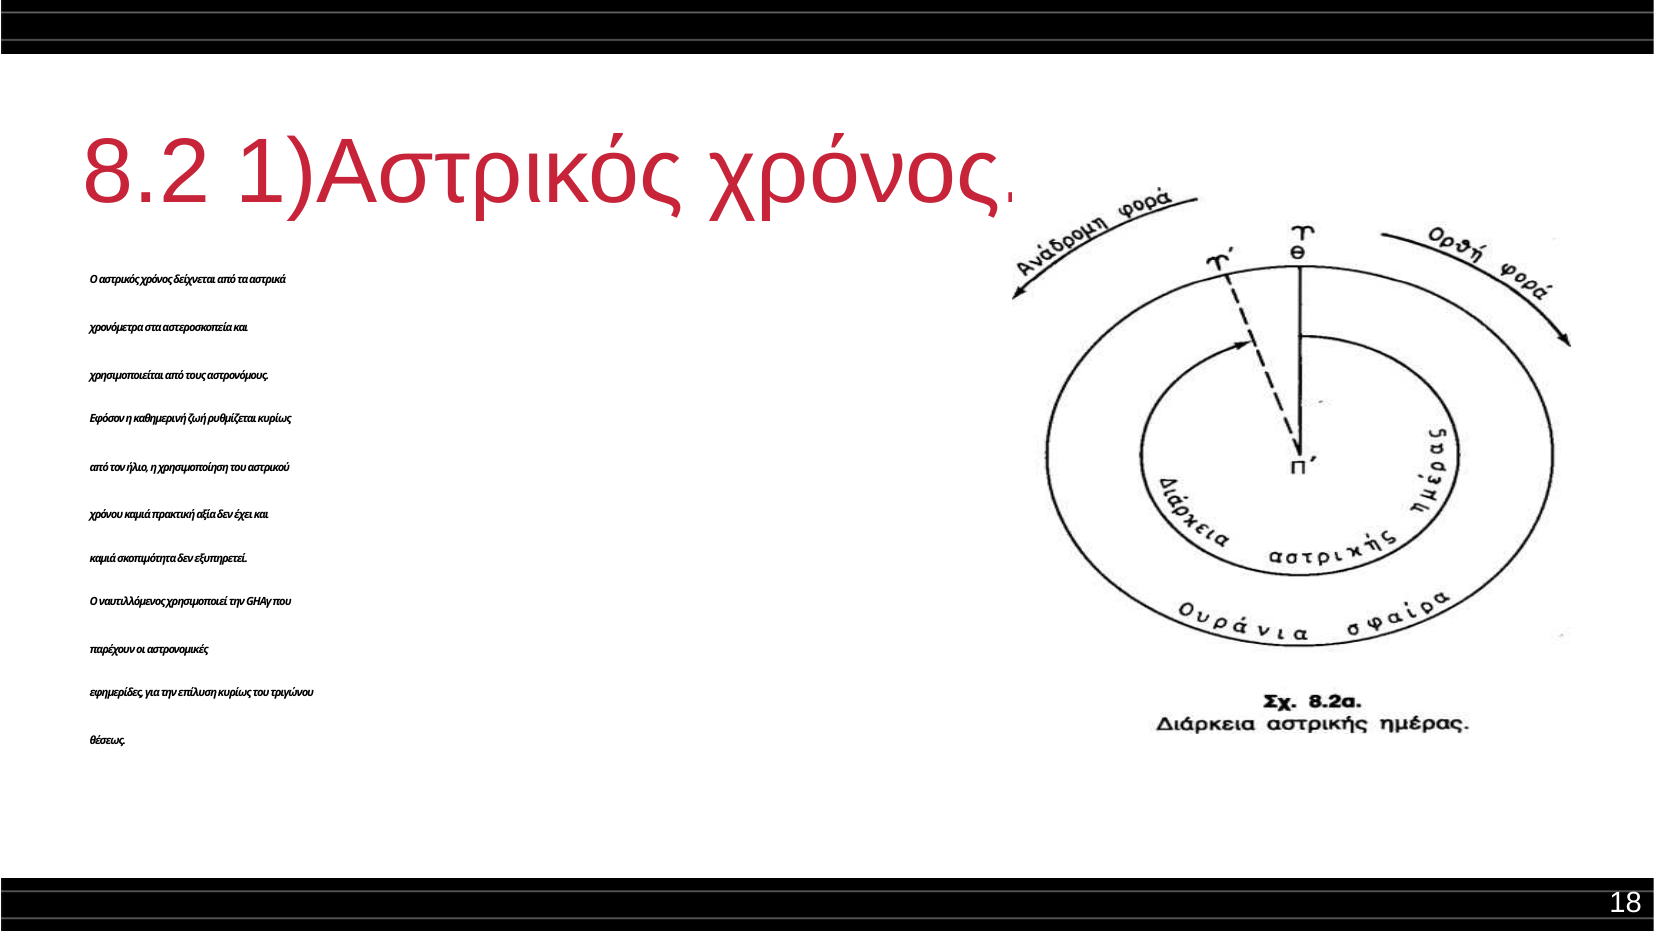

# 8.2 1)Aστρικός χρόνος.
Ο αστρικός χρόνος δείχνεται από τα αστρικά
χρονόμετρα στα αστεροσκο­πεία και
χρησιμοποιείται από τους αστρονόμους.
Εφόσον η καθημερινή ζωή ρυθμίζεται κυρίως
από τον ήλιο, η χρησιμοποίηση του αστρικού
χρόνου καμιά πρακτική αξία δεν έχει και
καμιά σκοπιμότητα δεν εξυπηρετεί.
Ο ναυτιλλόμενος χρησιμοποιεί την GHAγ που
παρέχουν οι αστρονομικές
εφημερίδες, για την επίλυση κυρίως του τριγώνου
θέσεως.